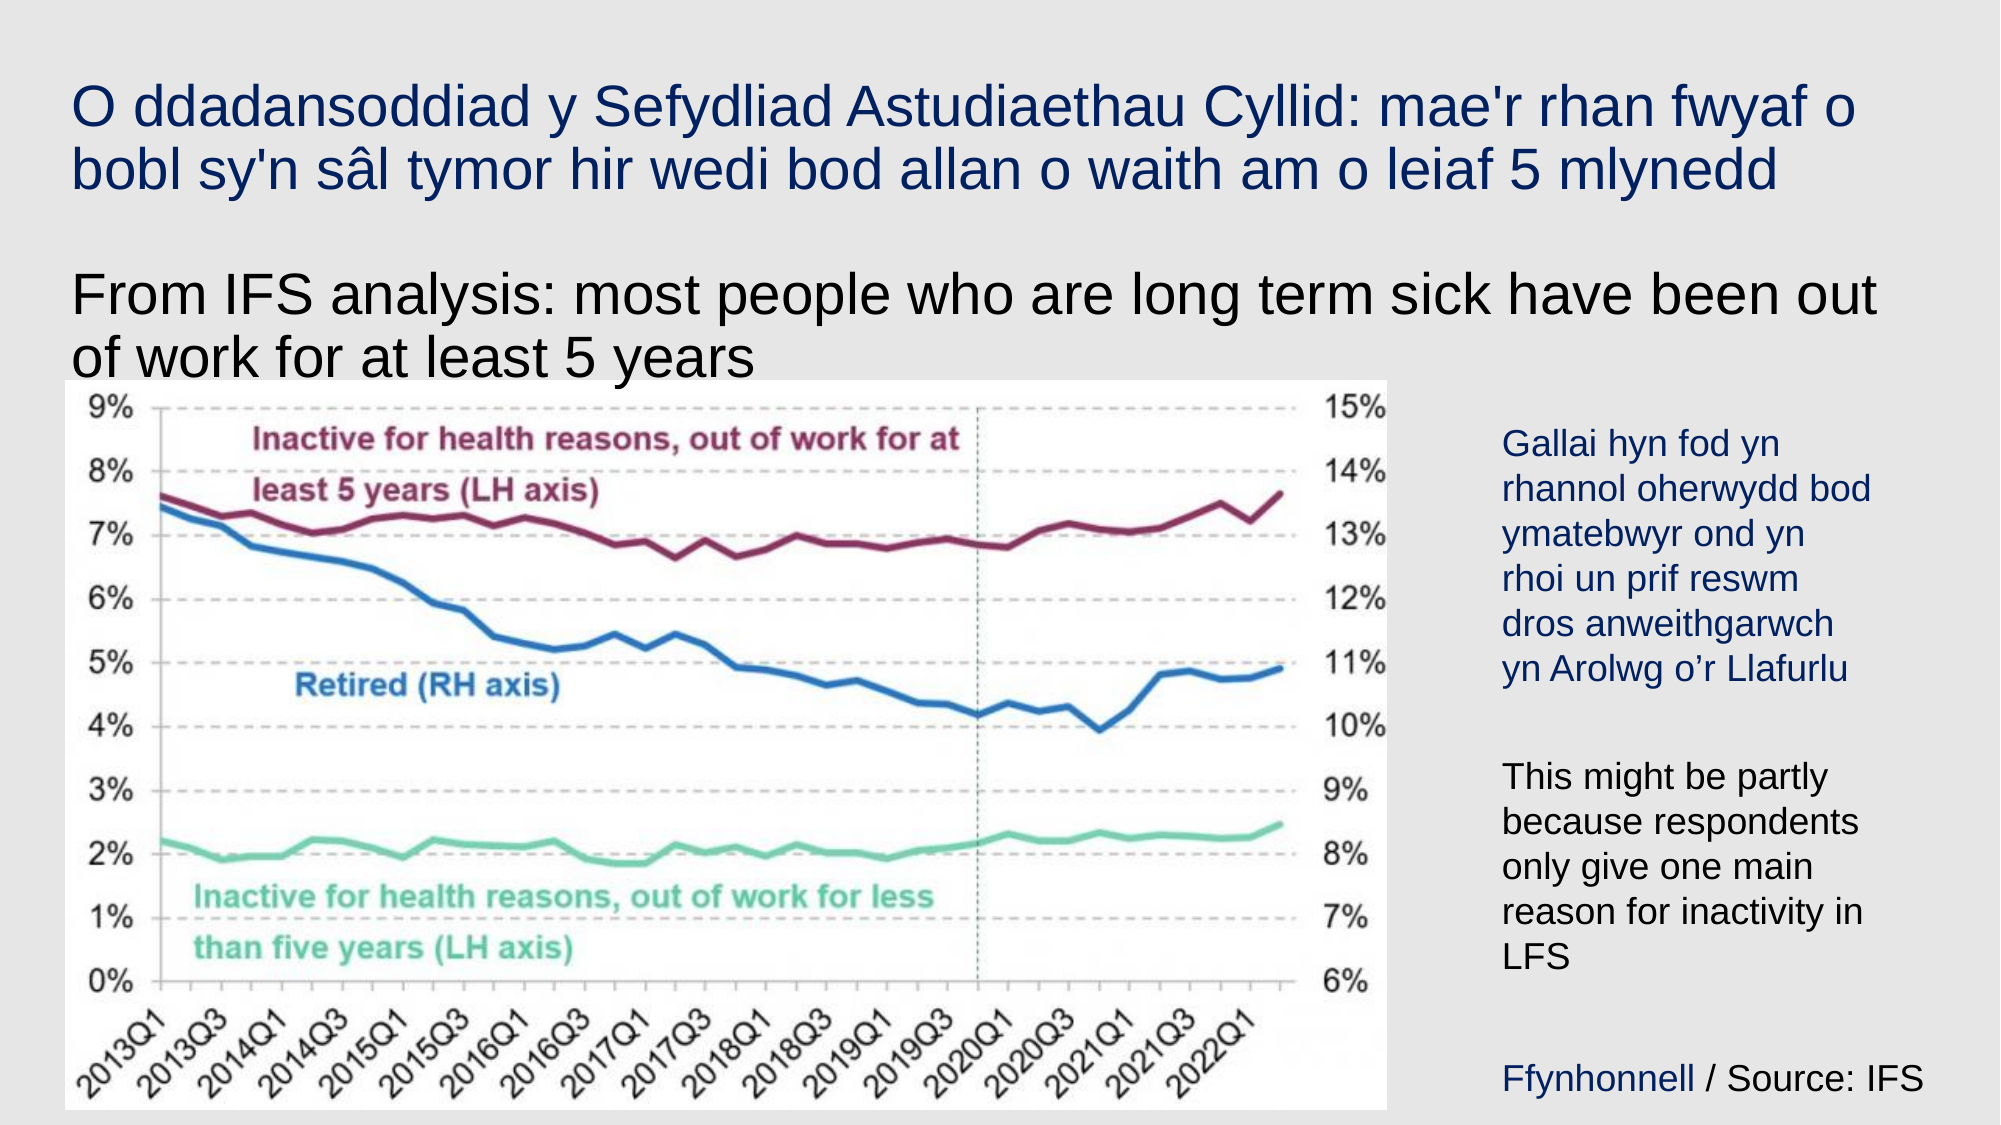

# O ddadansoddiad y Sefydliad Astudiaethau Cyllid: mae'r rhan fwyaf o bobl sy'n sâl tymor hir wedi bod allan o waith am o leiaf 5 mlynedd From IFS analysis: most people who are long term sick have been out of work for at least 5 years
Gallai hyn fod yn rhannol oherwydd bod ymatebwyr ond yn rhoi un prif reswm dros anweithgarwch yn Arolwg o’r Llafurlu
This might be partly because respondents only give one main reason for inactivity in LFS
Ffynhonnell / Source: IFS